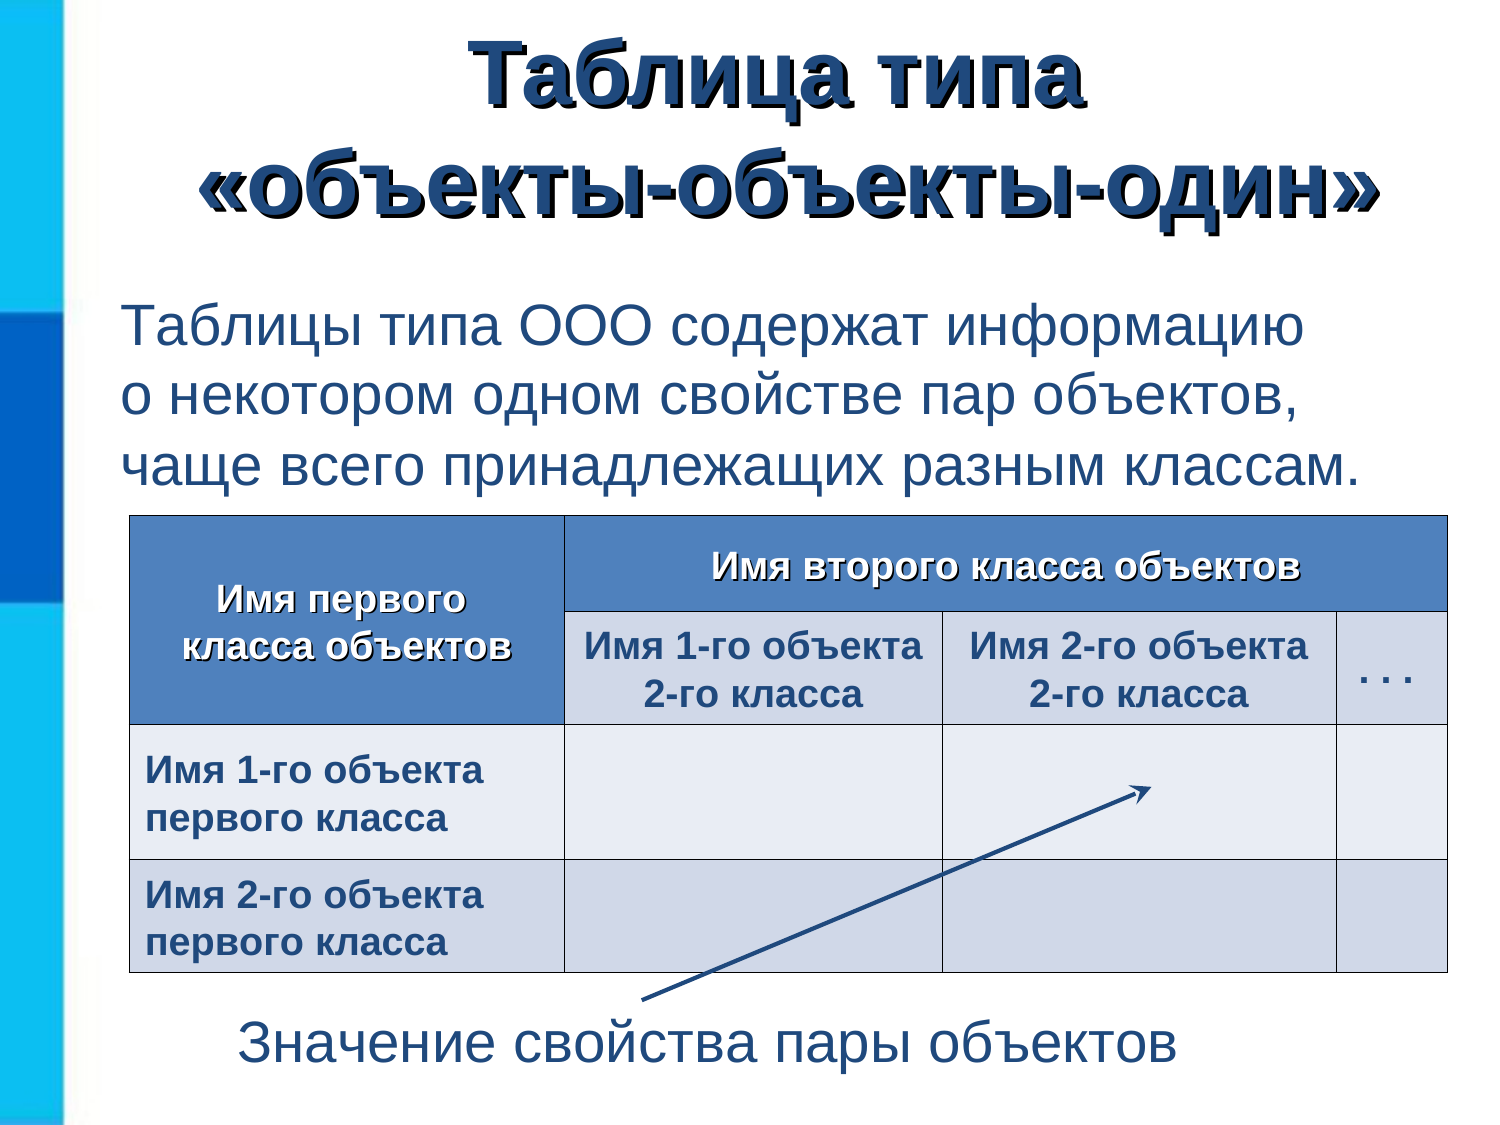

# Таблица типа «объекты-объекты-один»
Таблицы типа ООО содержат информацию
о некотором одном свойстве пар объектов, чаще всего принадлежащих разным классам.
| Имя первого класса объектов | Имя второго класса объектов | | |
| --- | --- | --- | --- |
| | Имя 1-го объекта 2-го класса | Имя 2-го объекта 2-го класса | . . . |
| Имя 1-го объекта первого класса | | | |
| Имя 2-го объекта первого класса | | | |
Значение свойства пары объектов